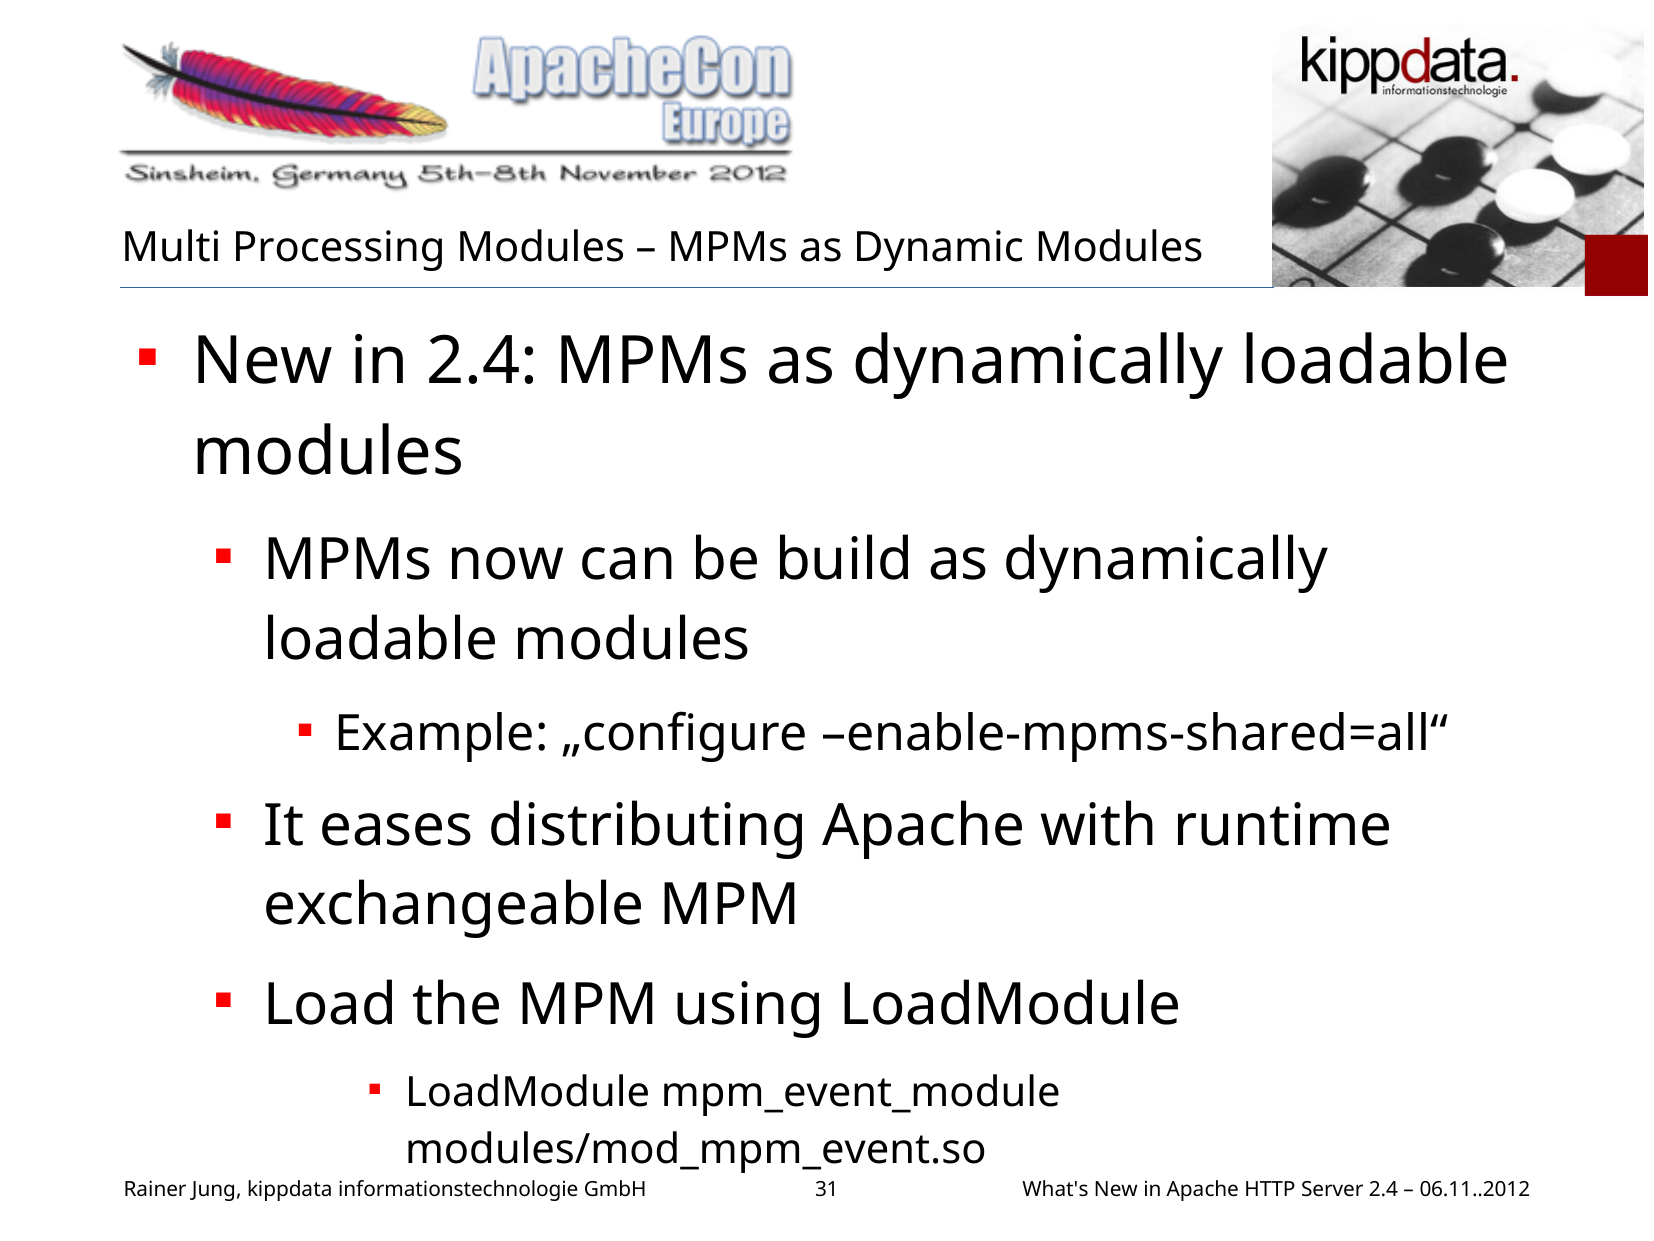

# Multi Processing Modules – MPMs as Dynamic Modules
New in 2.4: MPMs as dynamically loadable modules
MPMs now can be build as dynamically loadable modules
Example: „configure –enable-mpms-shared=all“
It eases distributing Apache with runtime exchangeable MPM
Load the MPM using LoadModule
LoadModule mpm_event_module modules/mod_mpm_event.so